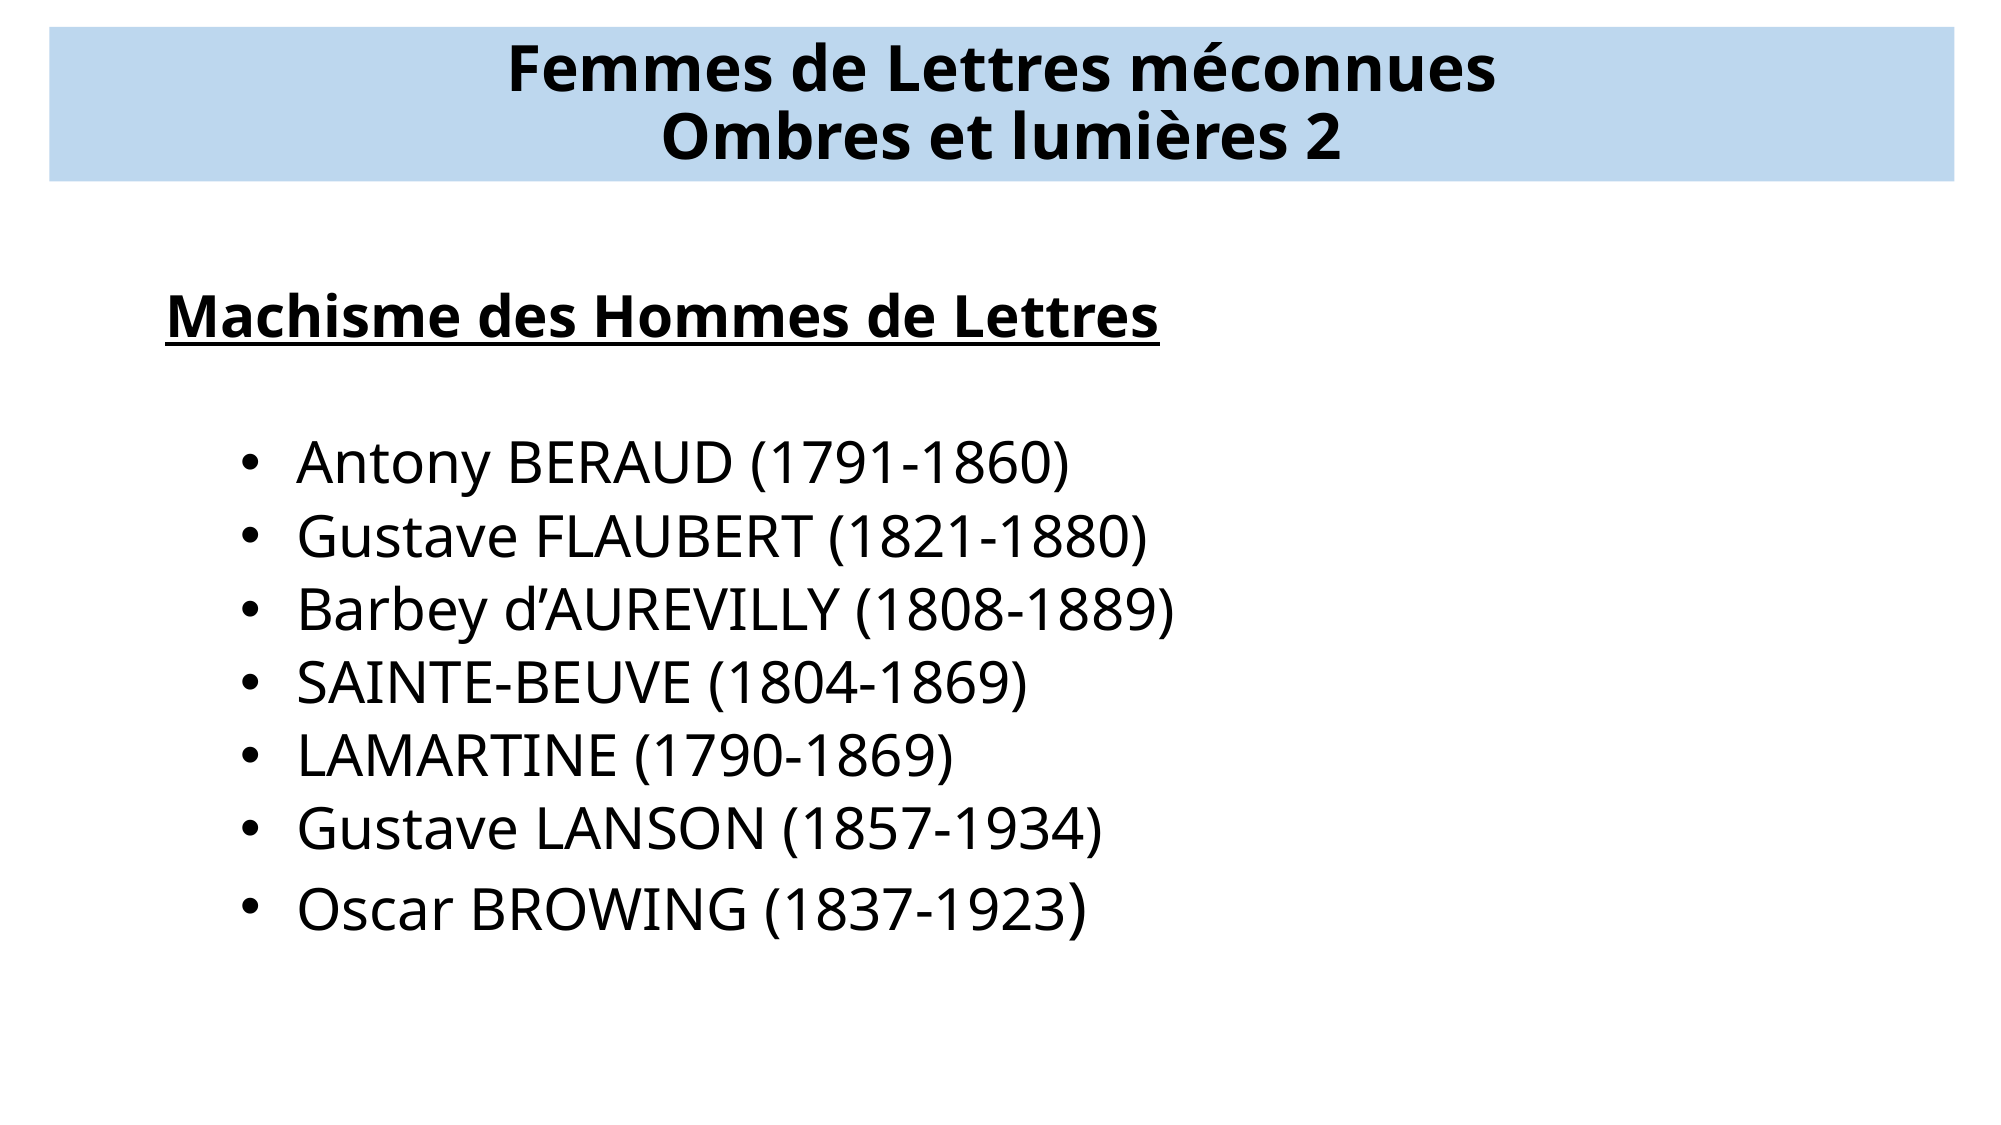

# Femmes de Lettres méconnues Ombres et lumières 2
Machisme des Hommes de Lettres
Antony BERAUD (1791-1860)
Gustave FLAUBERT (1821-1880)
Barbey d’AUREVILLY (1808-1889)
SAINTE-BEUVE (1804-1869)
LAMARTINE (1790-1869)
Gustave LANSON (1857-1934)
Oscar BROWING (1837-1923)